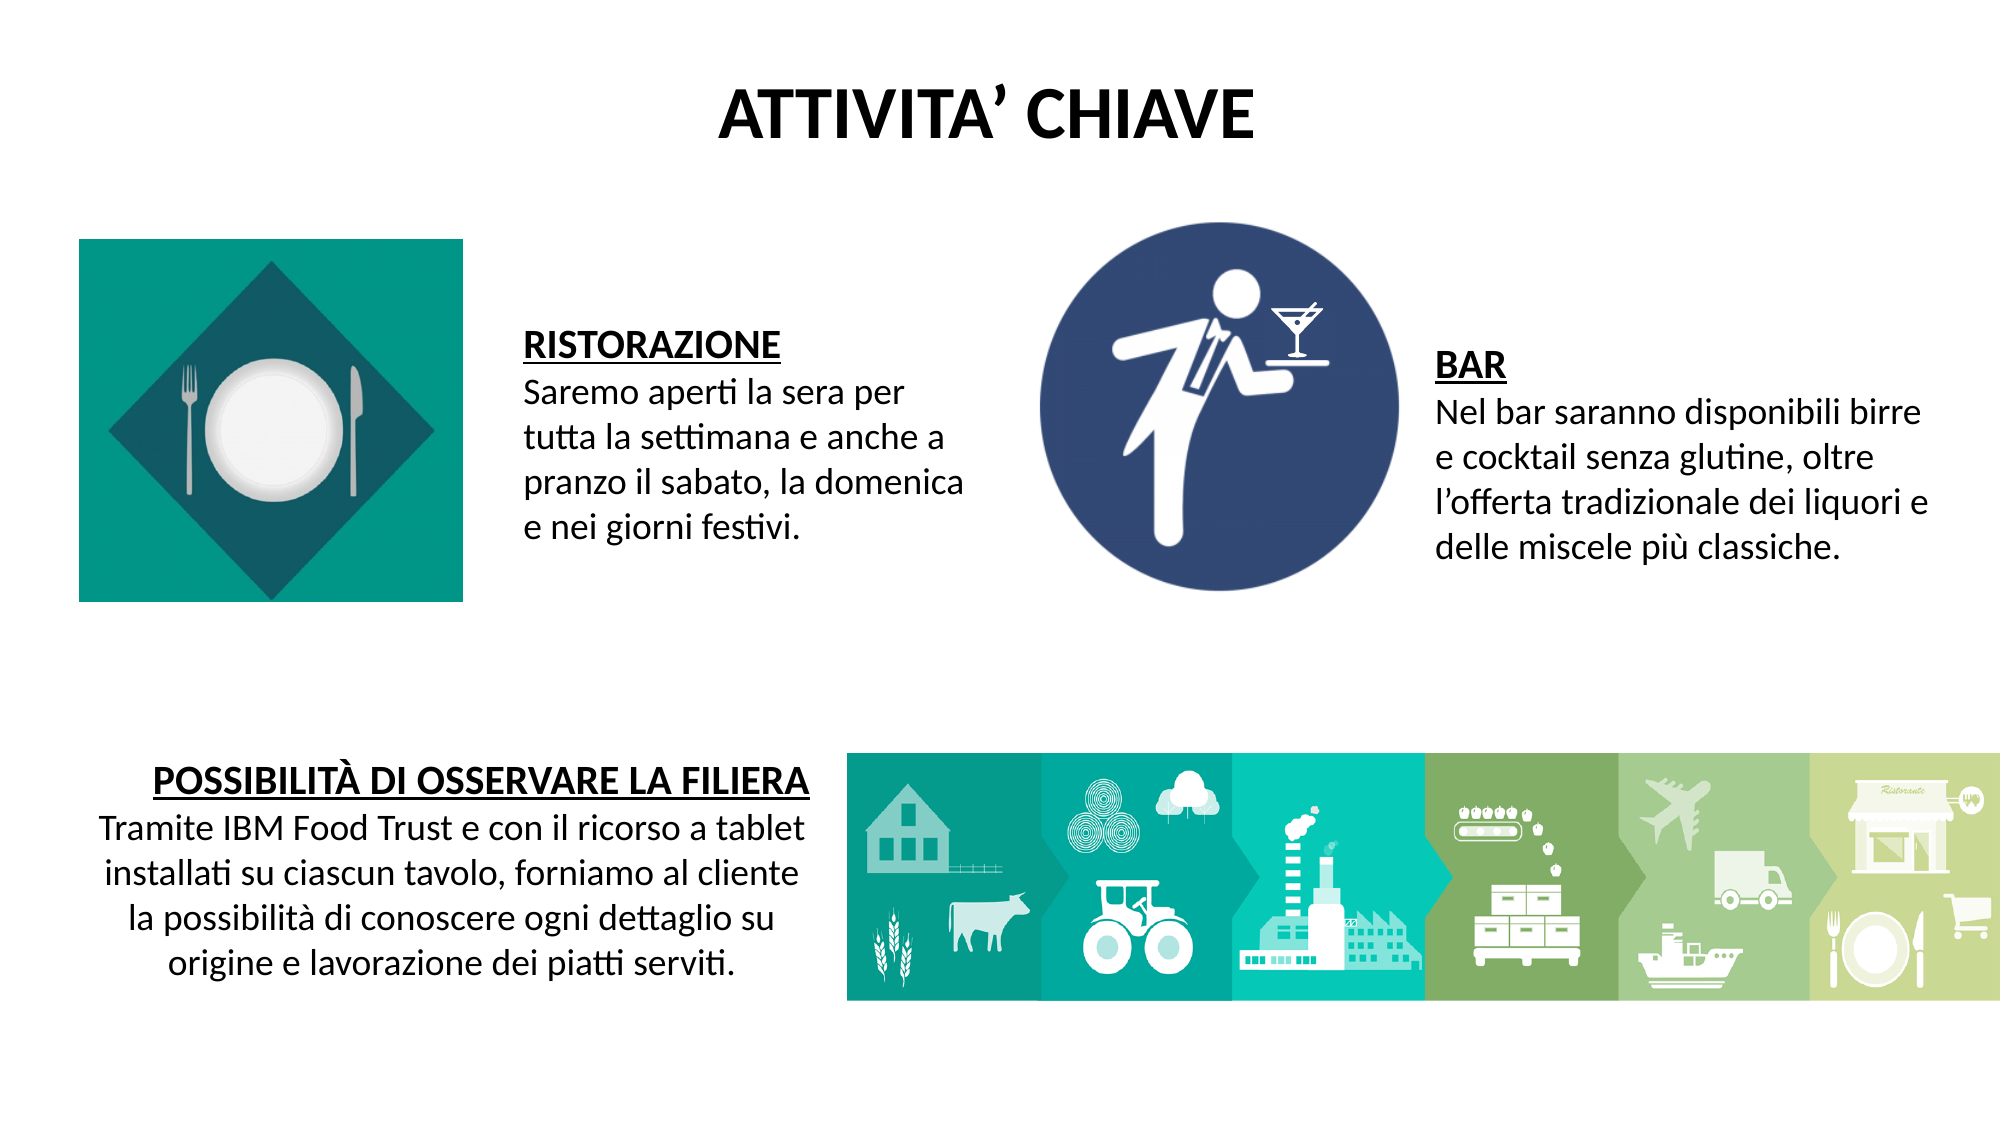

ATTIVITA’ CHIAVE
RISTORAZIONE
Saremo aperti la sera per tutta la settimana e anche a pranzo il sabato, la domenica e nei giorni festivi.
BAR
Nel bar saranno disponibili birre e cocktail senza glutine, oltre l’offerta tradizionale dei liquori e delle miscele più classiche.
POSSIBILITÀ DI OSSERVARE LA FILIERA
Tramite IBM Food Trust e con il ricorso a tablet installati su ciascun tavolo, forniamo al cliente la possibilità di conoscere ogni dettaglio su origine e lavorazione dei piatti serviti.